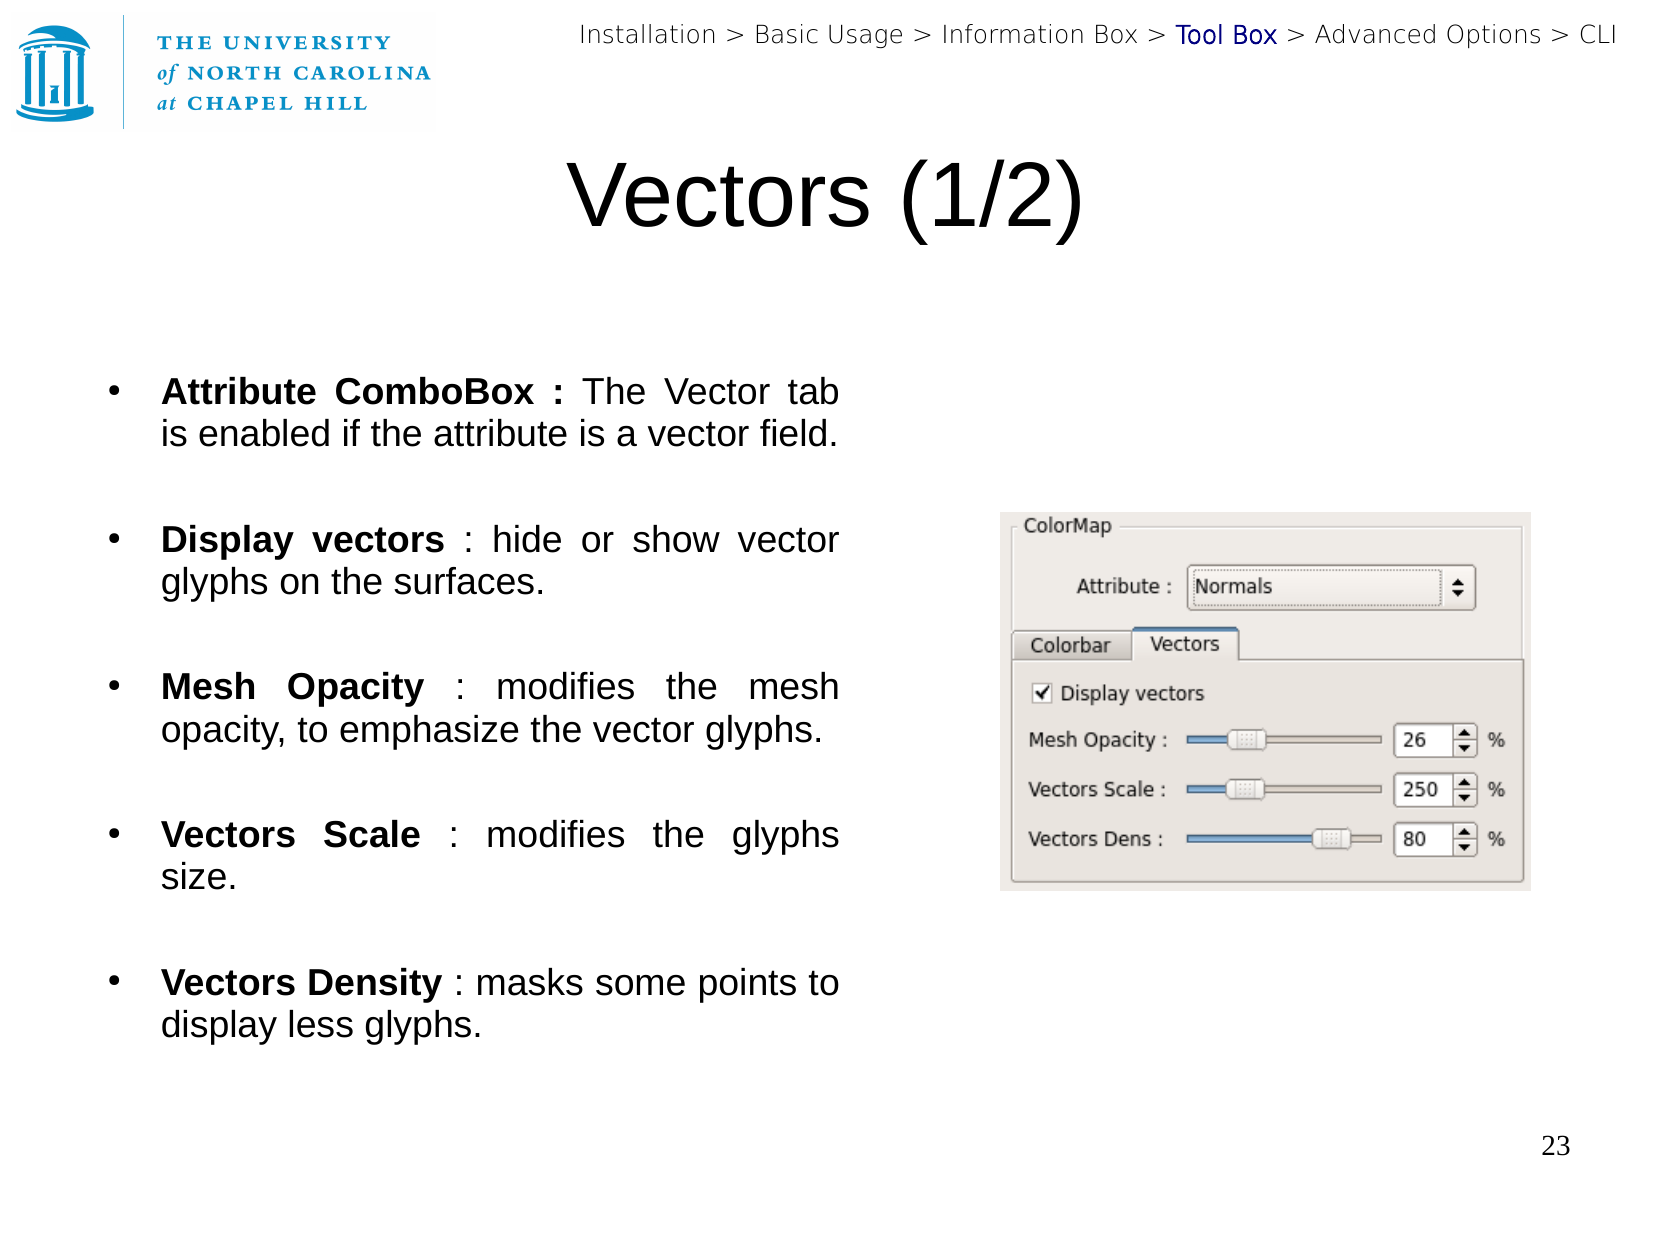

Installation > Basic Usage > Information Box > Tool Box > Advanced Options > CLI
# Vectors (1/2)
Attribute ComboBox : The Vector tab is enabled if the attribute is a vector field.
Display vectors : hide or show vector glyphs on the surfaces.
Mesh Opacity : modifies the mesh opacity, to emphasize the vector glyphs.
Vectors Scale : modifies the glyphs size.
Vectors Density : masks some points to display less glyphs.
23